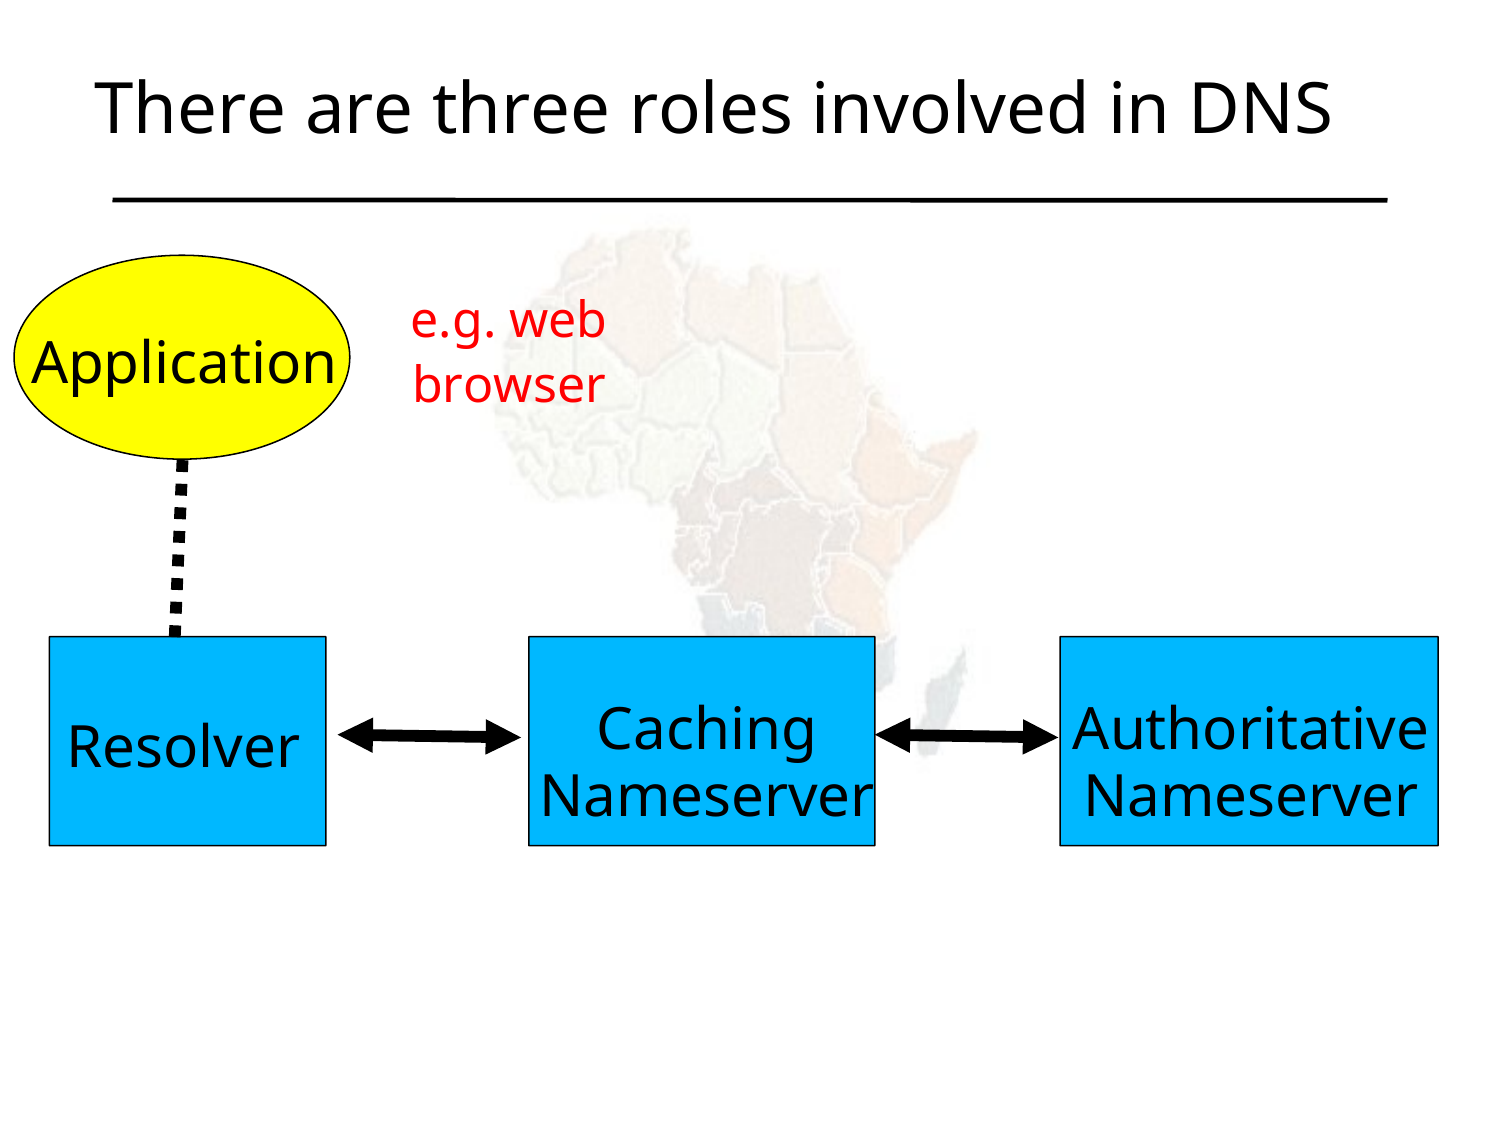

# There are three roles involved in DNS
e.g. web
browser
Application
Caching
Nameserver
Authoritative
Nameserver
Resolver